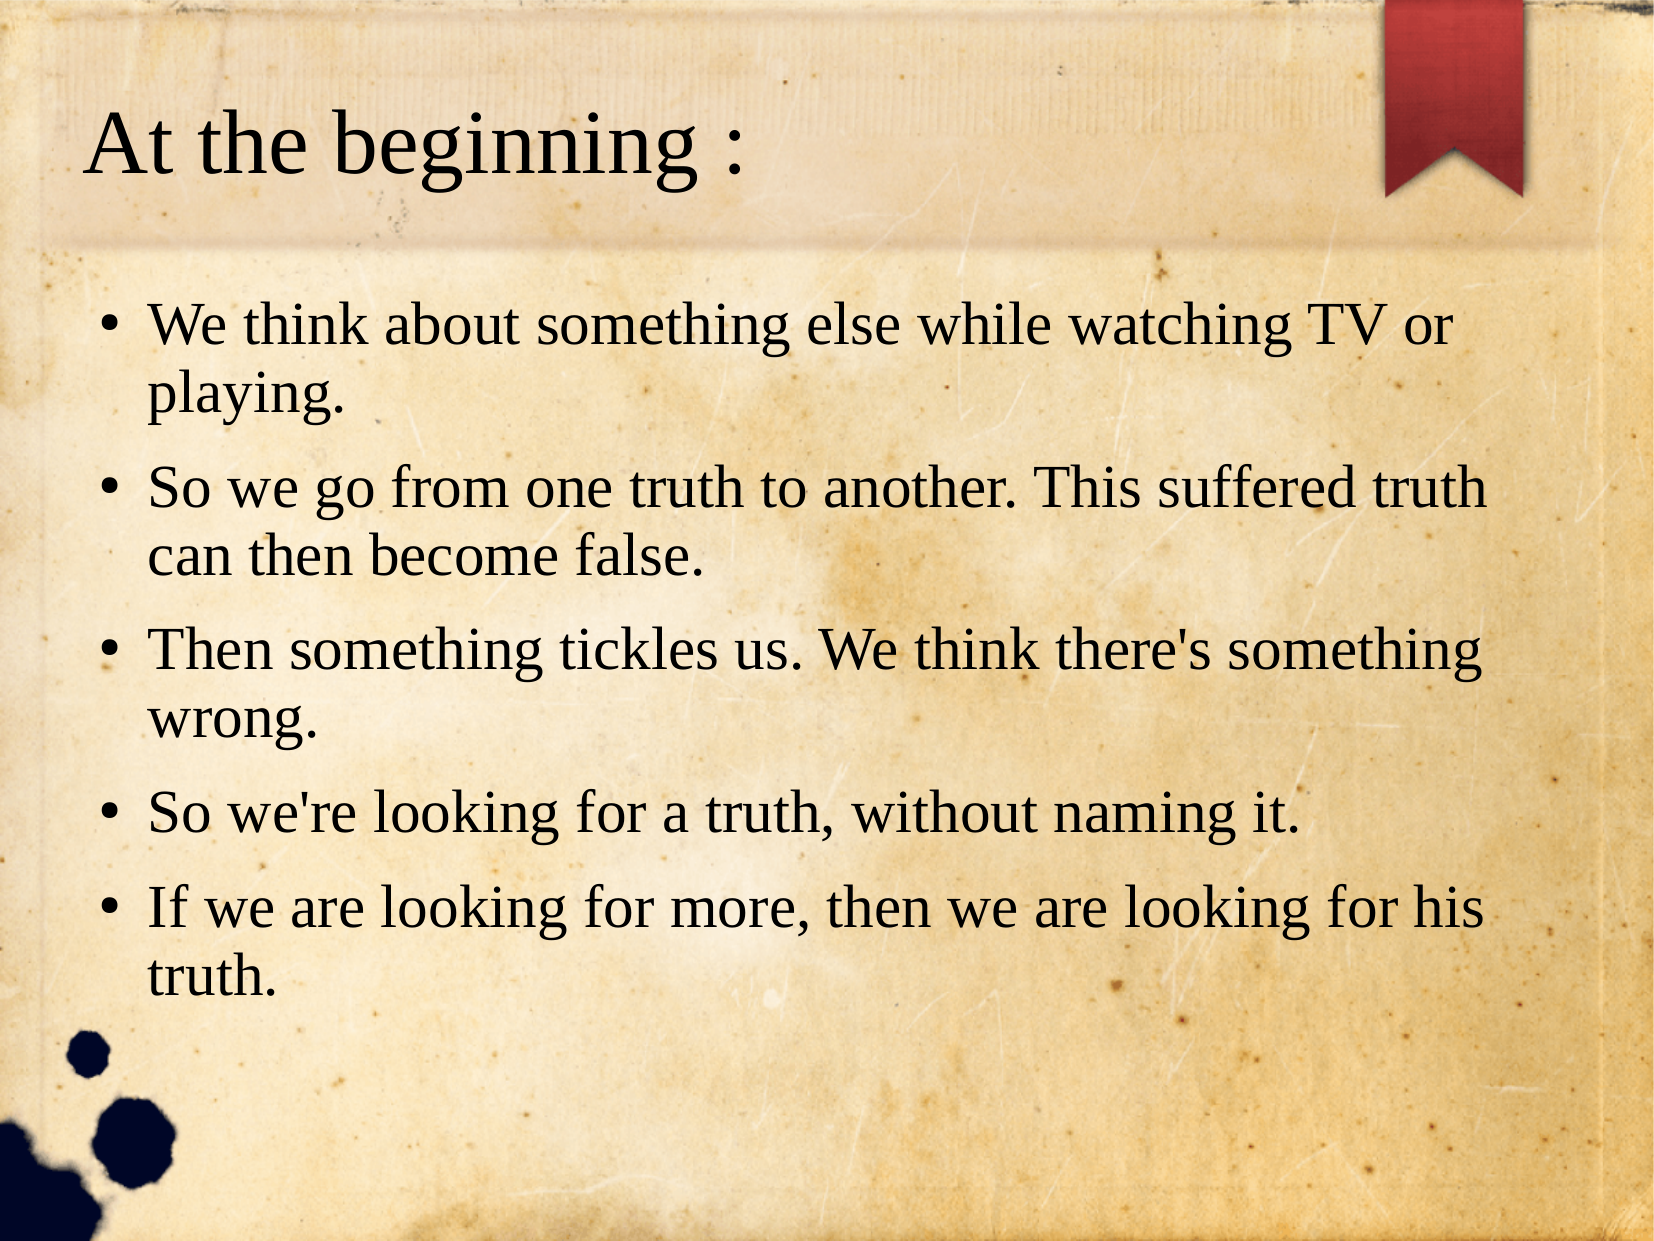

# At the beginning :
We think about something else while watching TV or playing.
So we go from one truth to another. This suffered truth can then become false.
Then something tickles us. We think there's something wrong.
So we're looking for a truth, without naming it.
If we are looking for more, then we are looking for his truth.